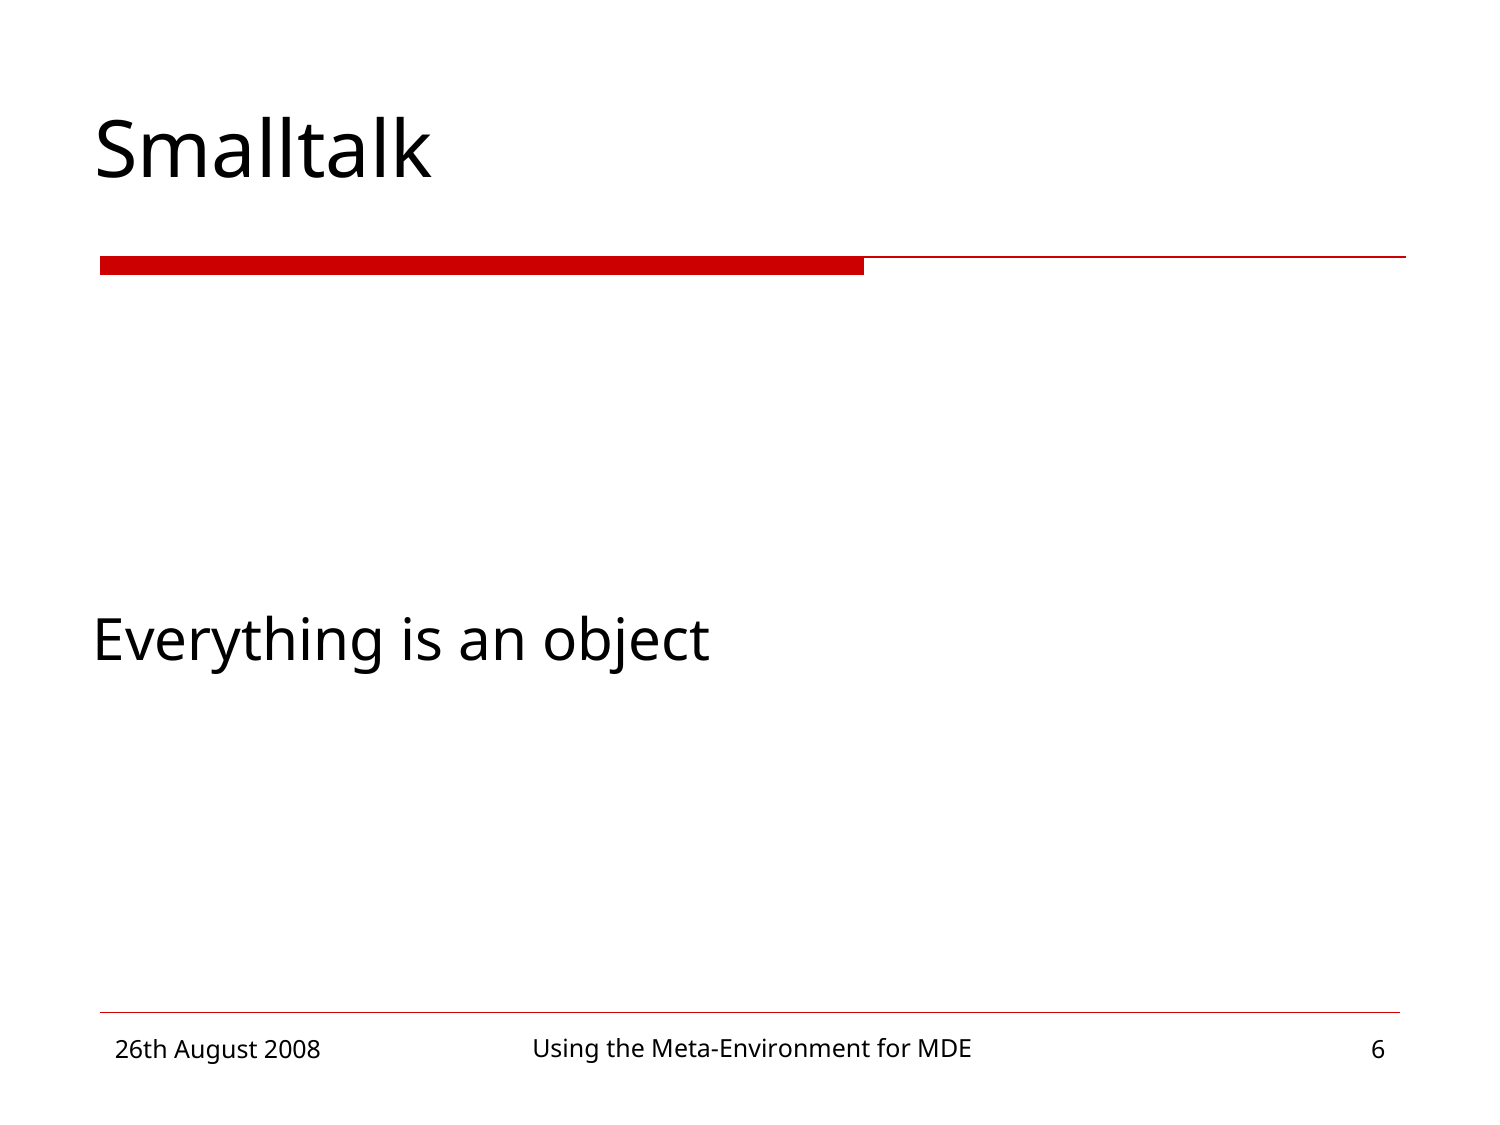

# Smalltalk
Everything is an object
Using the Meta-Environment for MDE
26th August 2008
6